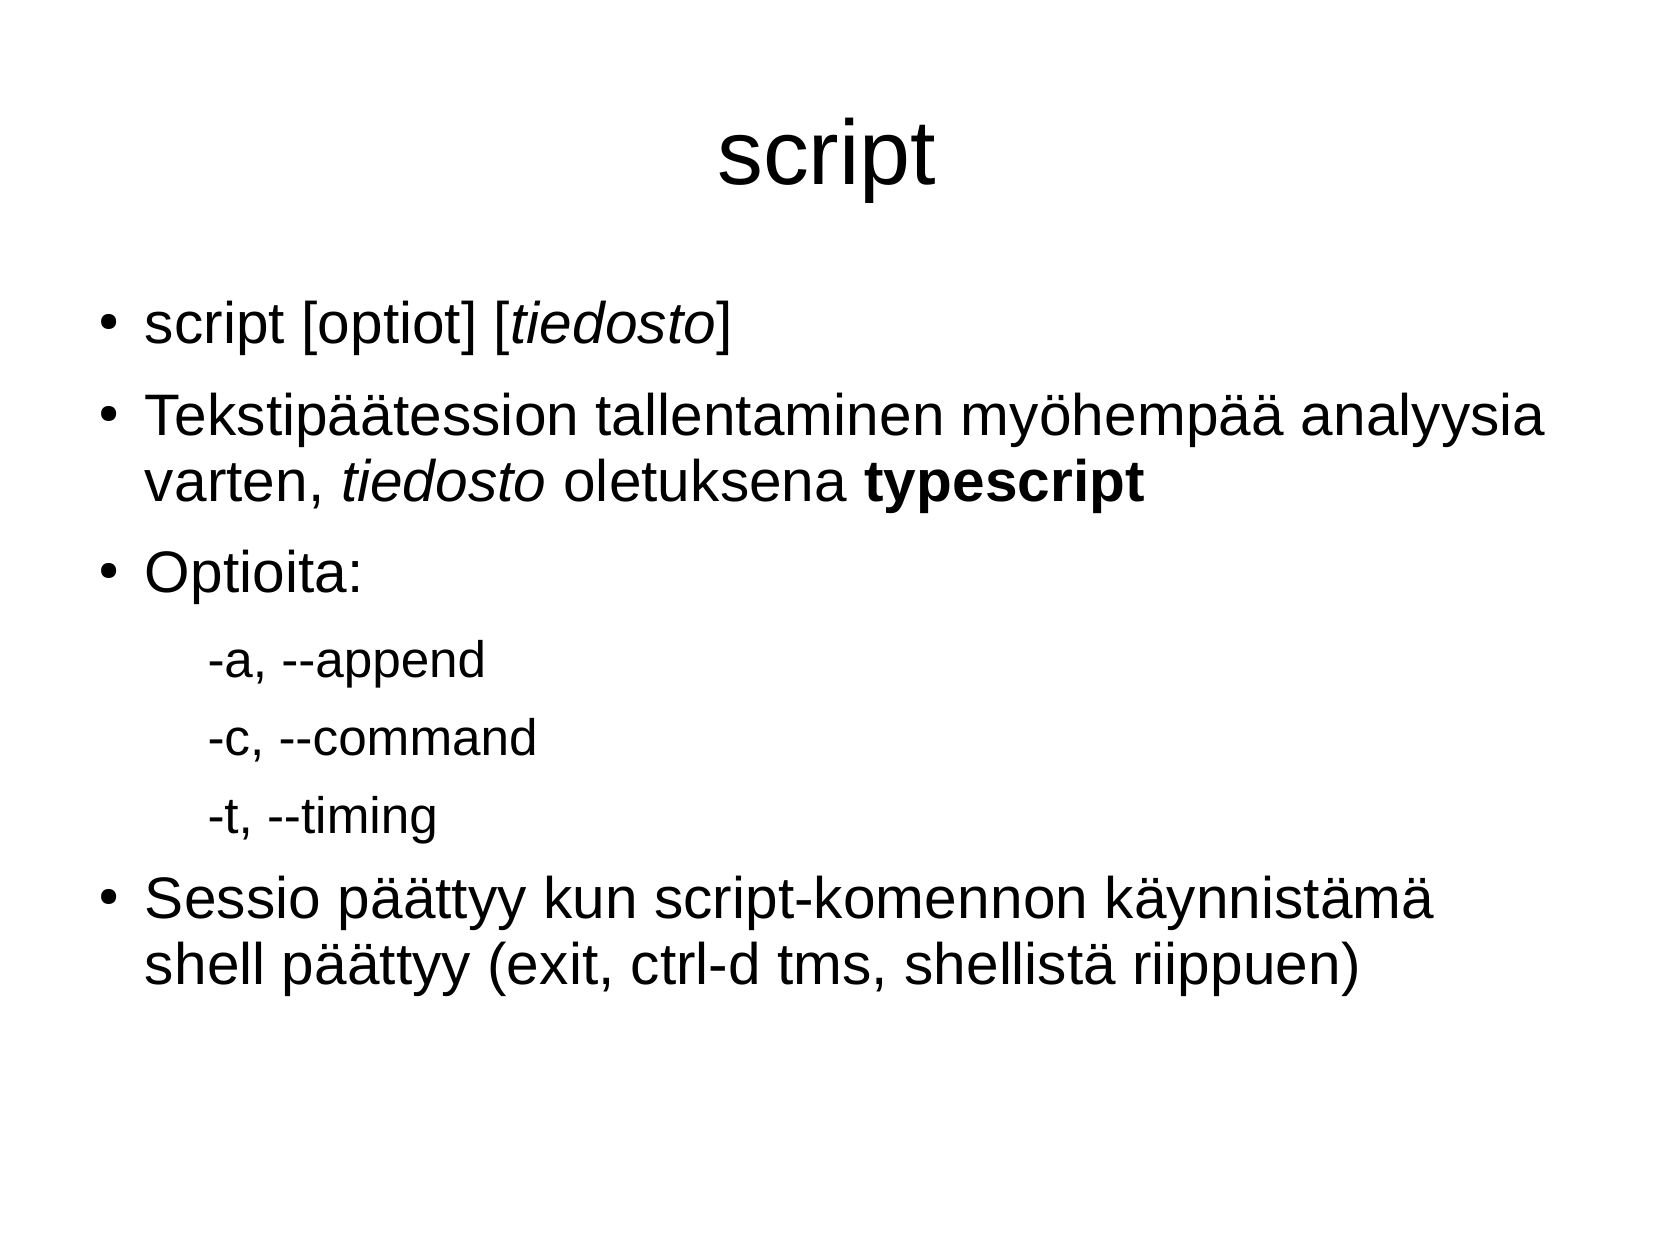

# script
script [optiot] [tiedosto]
Tekstipäätession tallentaminen myöhempää analyysia varten, tiedosto oletuksena typescript
Optioita:
-a, --append
-c, --command
-t, --timing
Sessio päättyy kun script-komennon käynnistämä shell päättyy (exit, ctrl-d tms, shellistä riippuen)